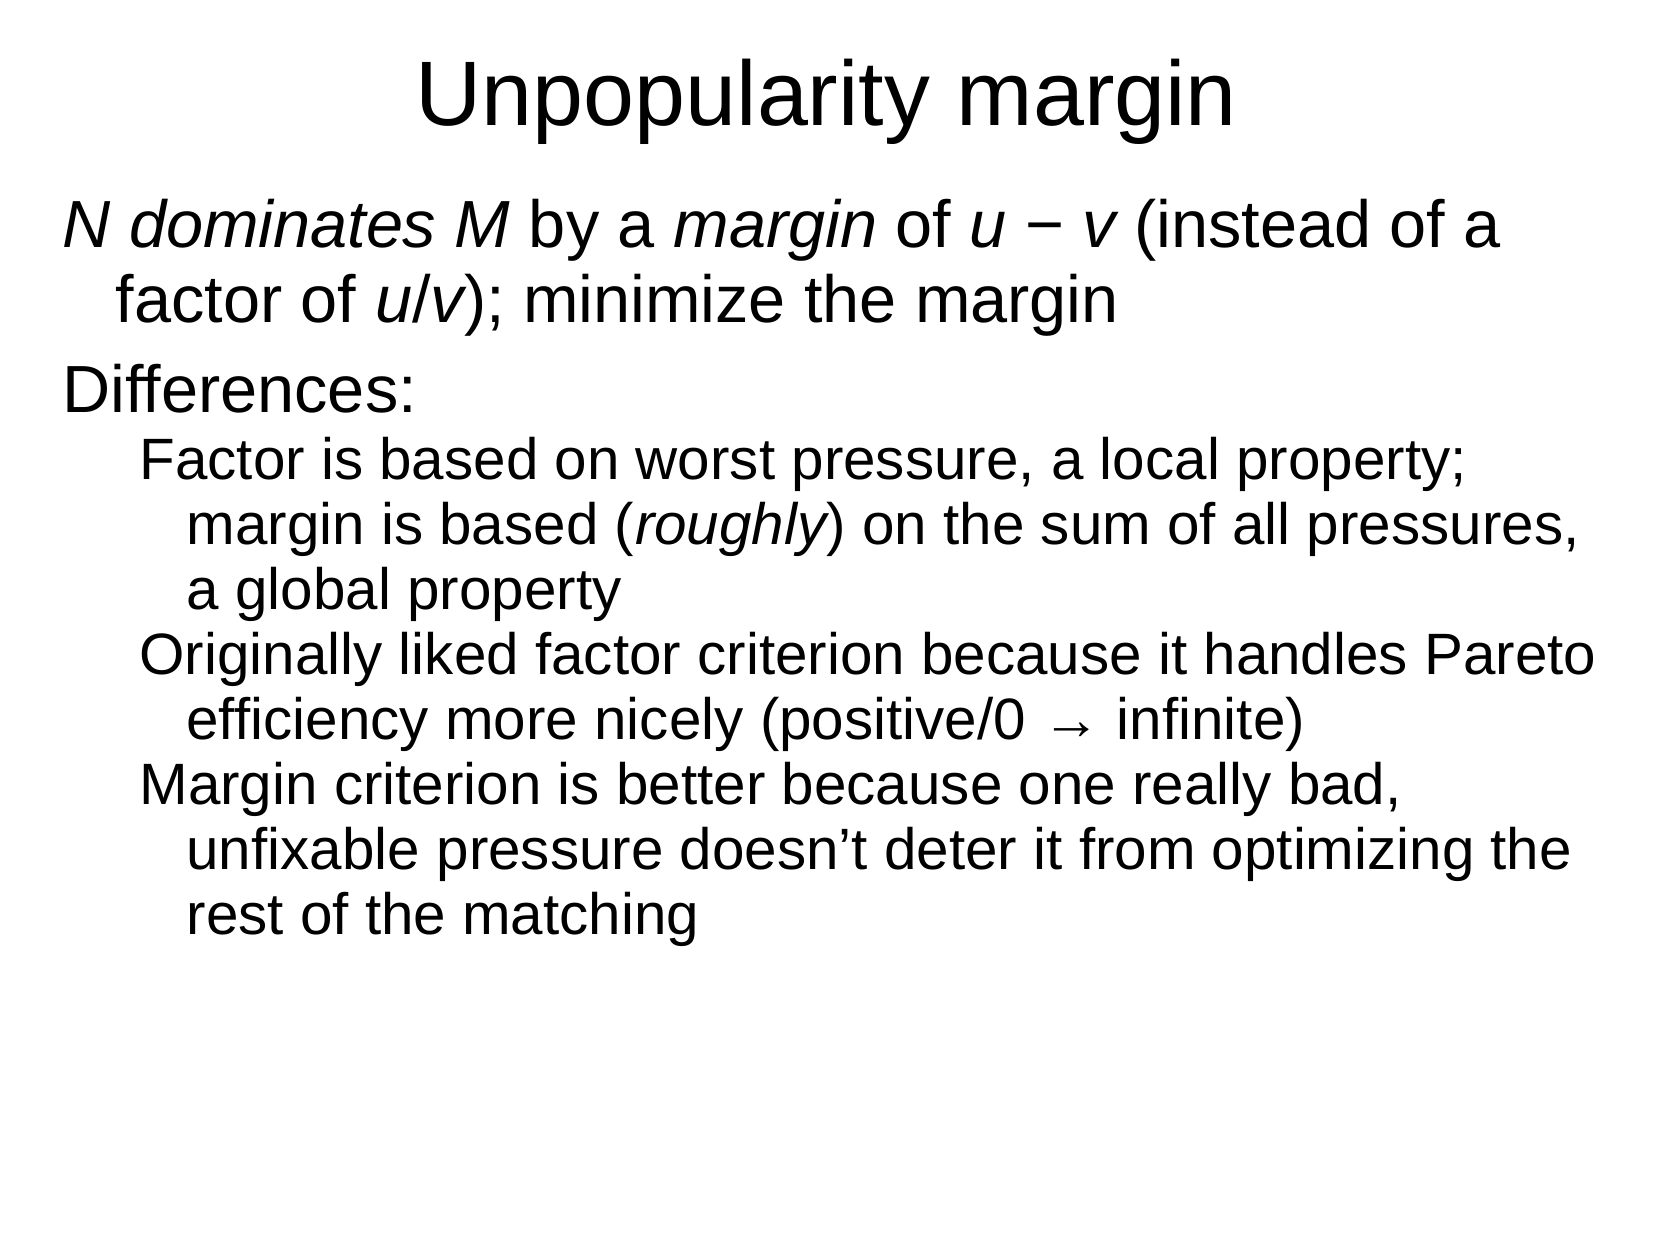

# Unpopularity margin
N dominates M by a margin of u − v (instead of a factor of u/v); minimize the margin
Differences:
Factor is based on worst pressure, a local property; margin is based (roughly) on the sum of all pressures, a global property
Originally liked factor criterion because it handles Pareto efficiency more nicely (positive/0 → infinite)
Margin criterion is better because one really bad, unfixable pressure doesn’t deter it from optimizing the rest of the matching